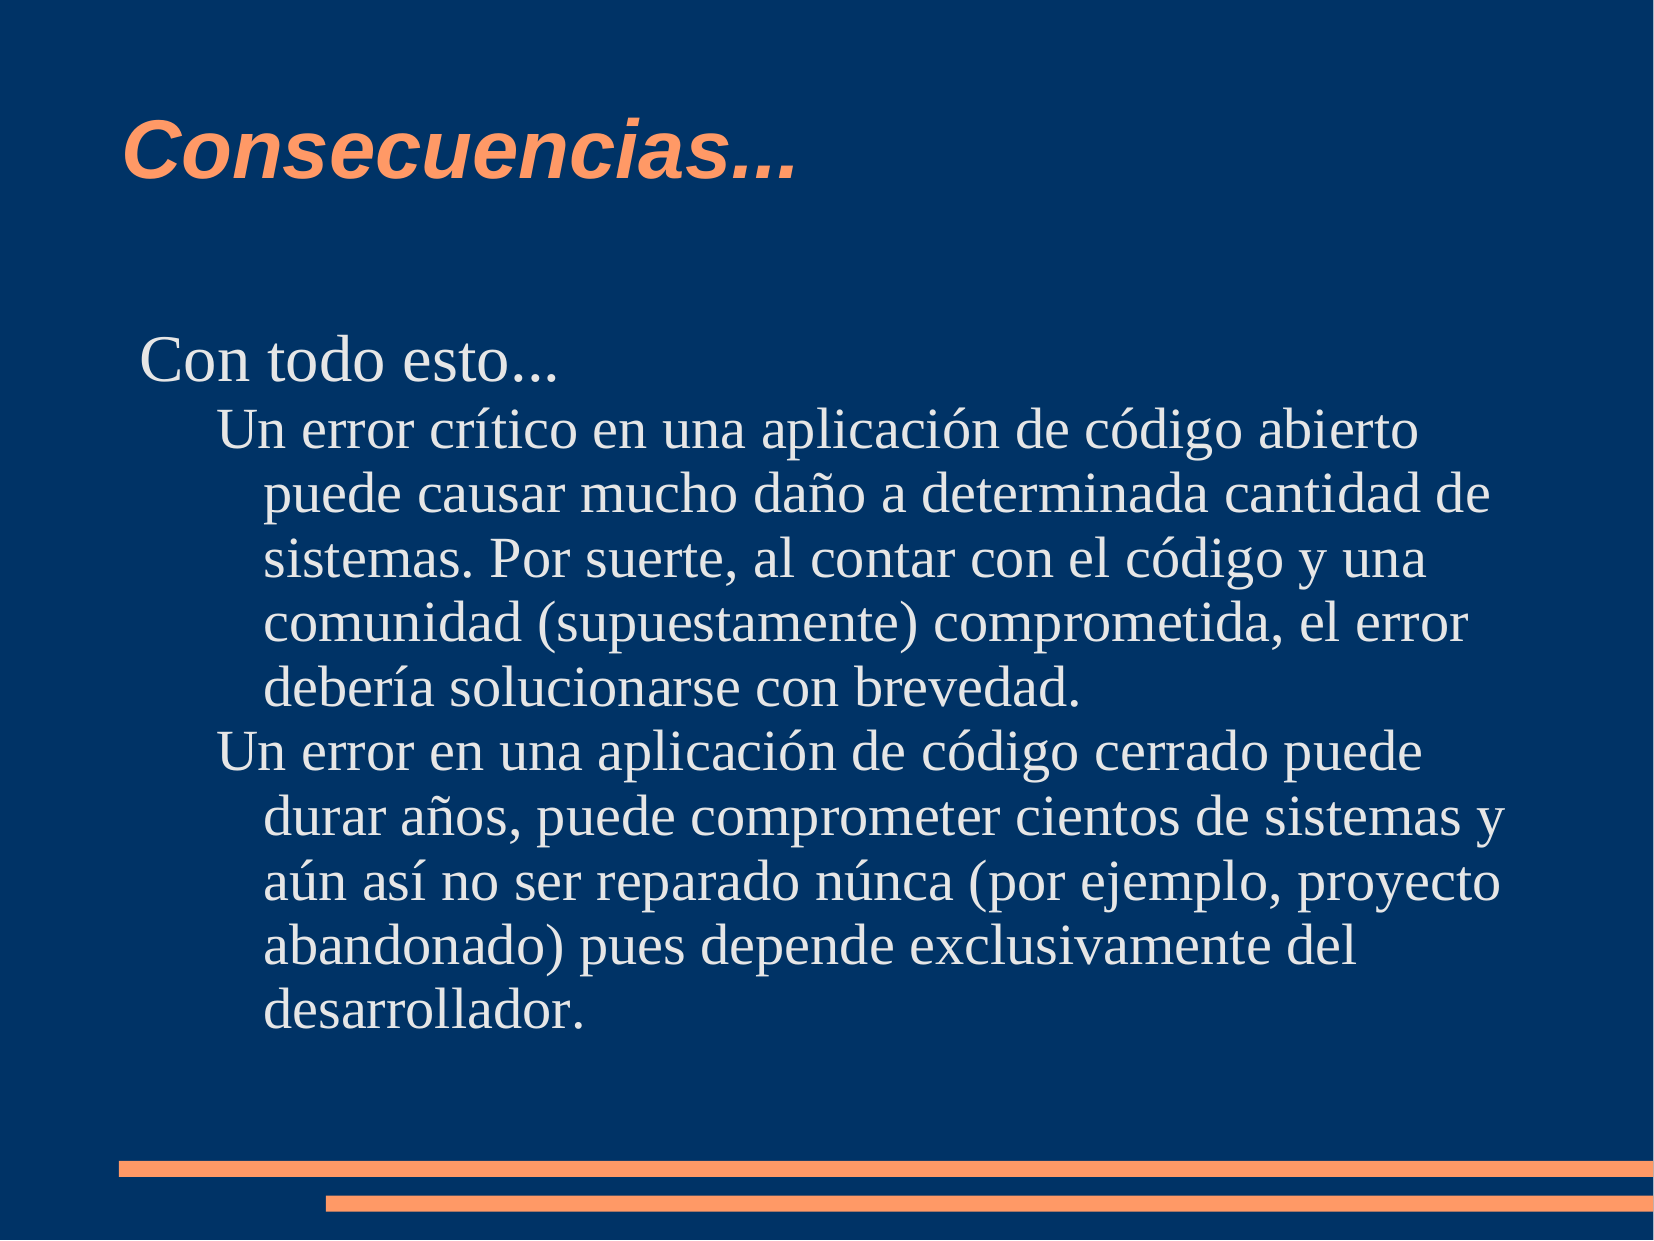

# Consecuencias...
Con todo esto...
Un error crítico en una aplicación de código abierto puede causar mucho daño a determinada cantidad de sistemas. Por suerte, al contar con el código y una comunidad (supuestamente) comprometida, el error debería solucionarse con brevedad.
Un error en una aplicación de código cerrado puede durar años, puede comprometer cientos de sistemas y aún así no ser reparado núnca (por ejemplo, proyecto abandonado) pues depende exclusivamente del desarrollador.